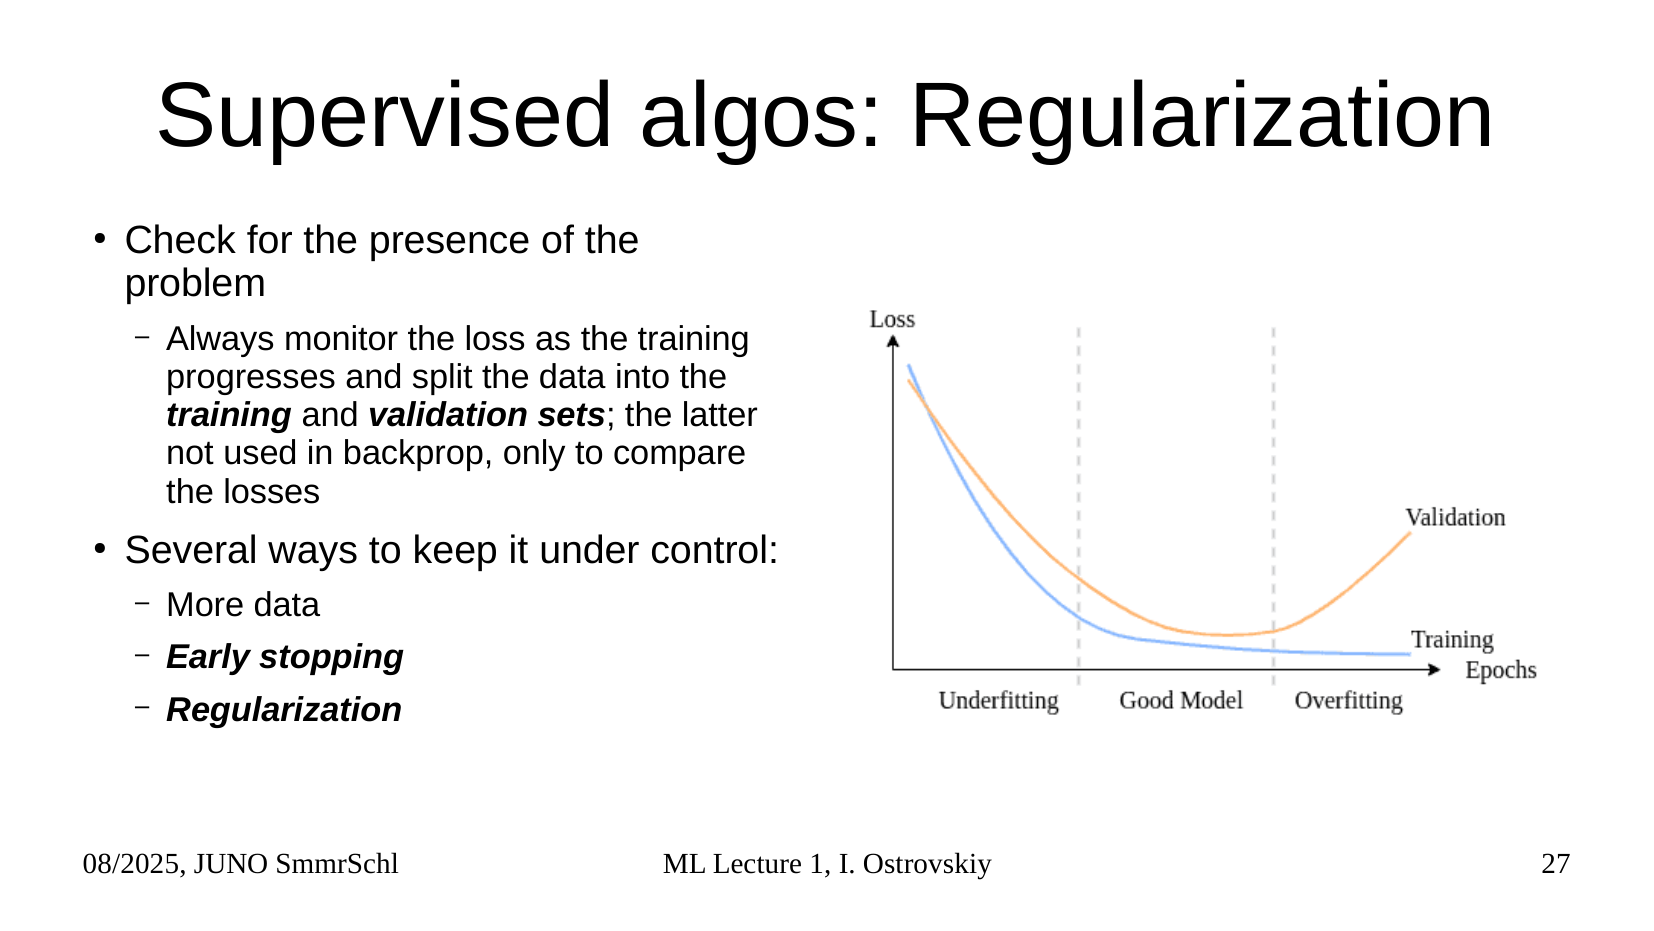

# Supervised algos: Regularization
Check for the presence of the problem
Always monitor the loss as the training progresses and split the data into the training and validation sets; the latter not used in backprop, only to compare the losses
Several ways to keep it under control:
More data
Early stopping
Regularization
08/2025, JUNO SmmrSchl
ML Lecture 1, I. Ostrovskiy
27